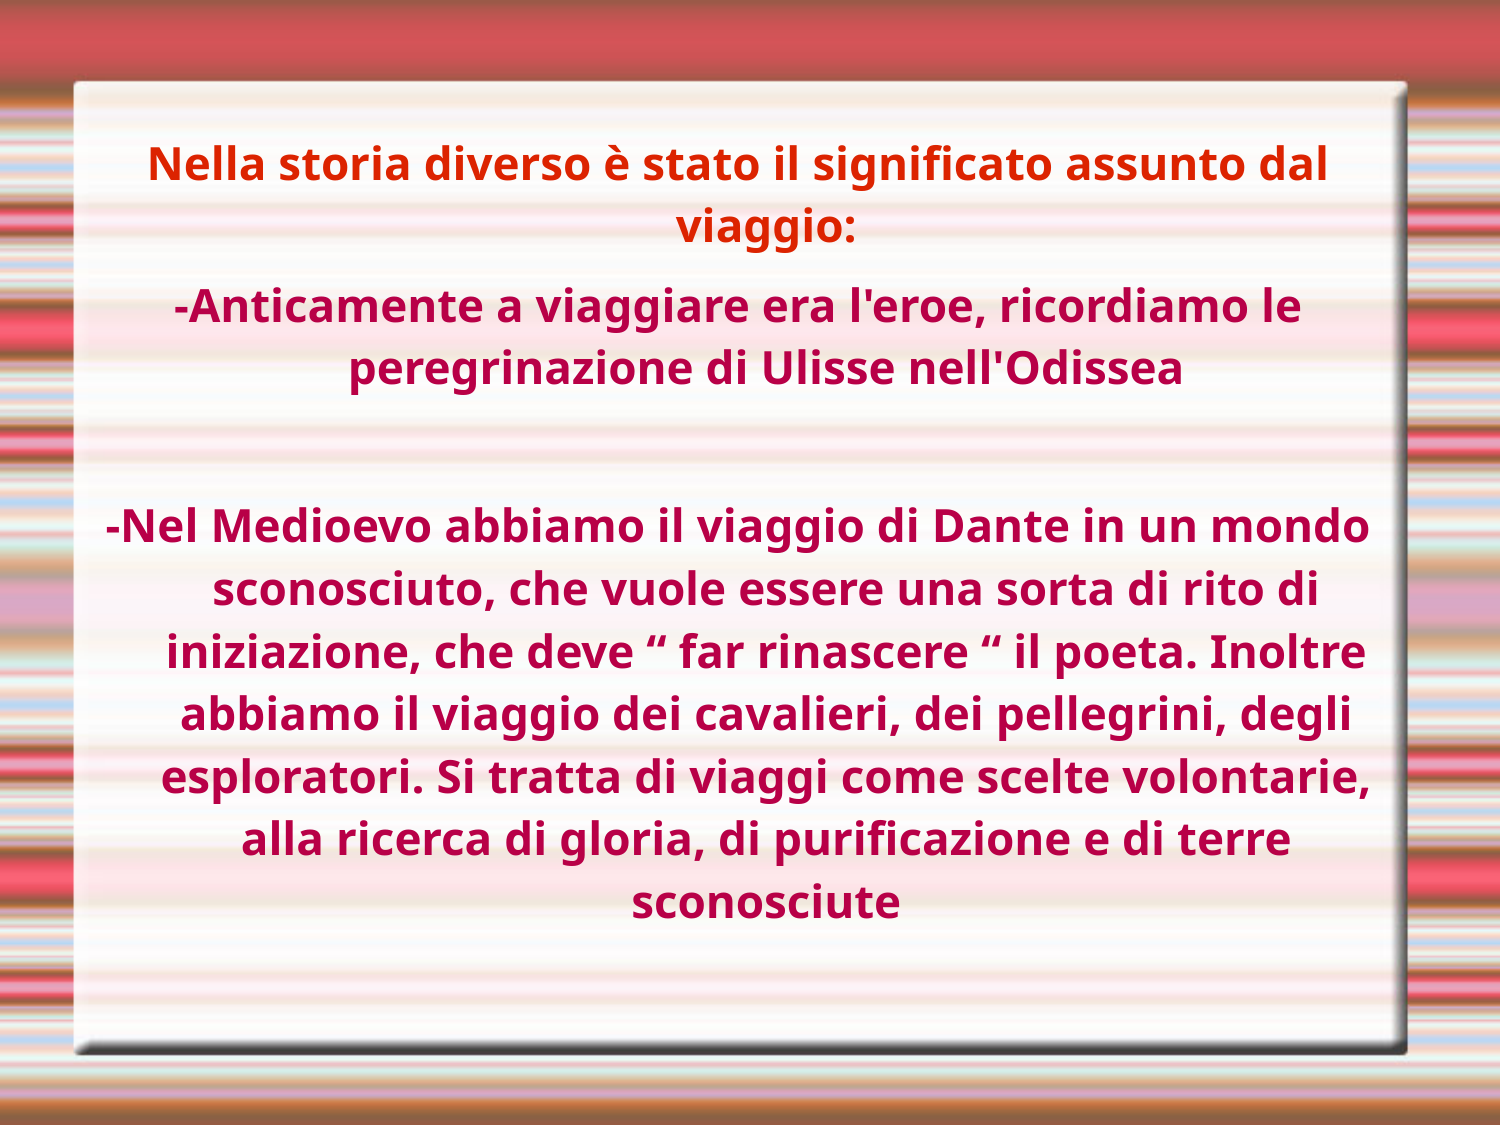

#
Nella storia diverso è stato il significato assunto dal viaggio:
-Anticamente a viaggiare era l'eroe, ricordiamo le peregrinazione di Ulisse nell'Odissea
-Nel Medioevo abbiamo il viaggio di Dante in un mondo sconosciuto, che vuole essere una sorta di rito di iniziazione, che deve “ far rinascere “ il poeta. Inoltre abbiamo il viaggio dei cavalieri, dei pellegrini, degli esploratori. Si tratta di viaggi come scelte volontarie, alla ricerca di gloria, di purificazione e di terre sconosciute